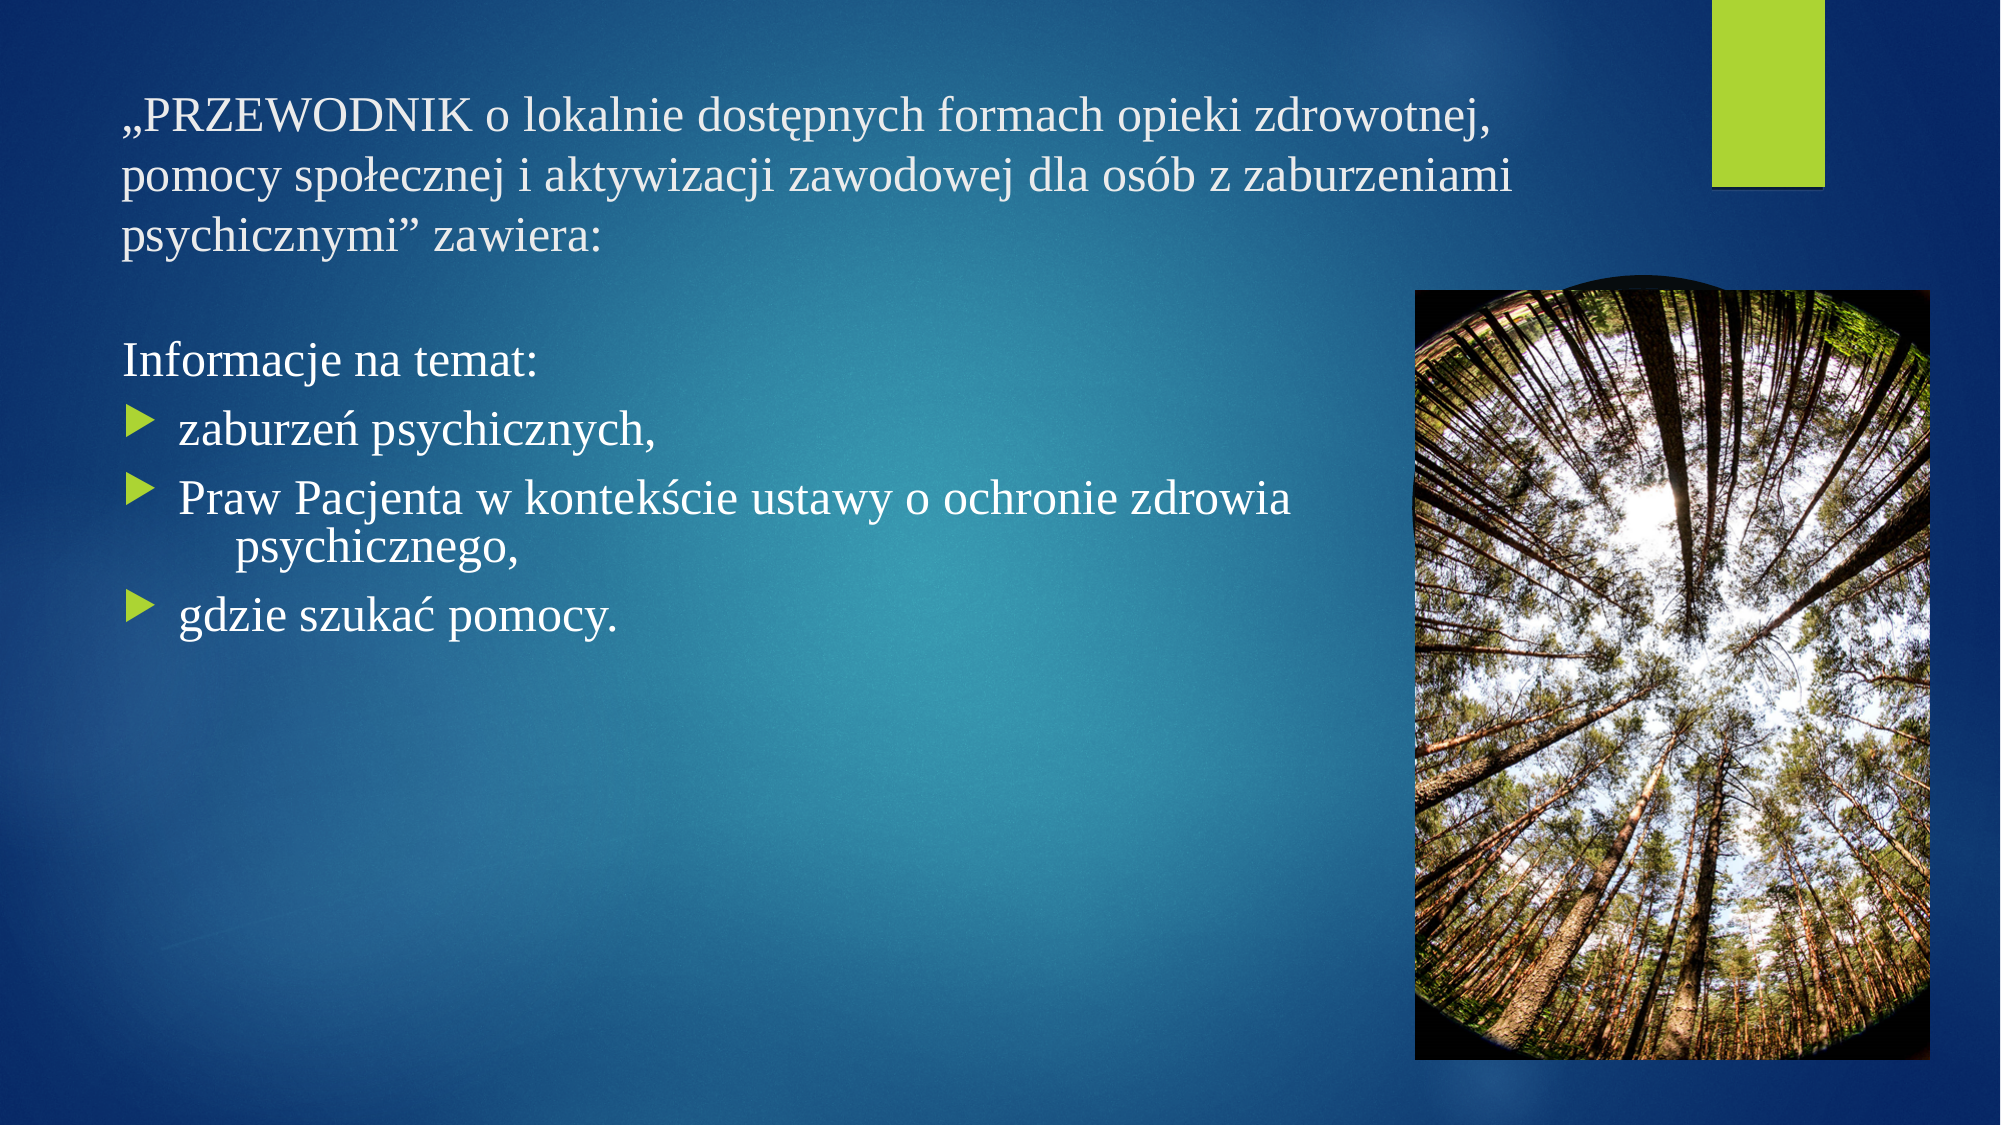

# „PRZEWODNIK o lokalnie dostępnych formach opieki zdrowotnej, pomocy społecznej i aktywizacji zawodowej dla osób z zaburzeniami psychicznymi” zawiera:
Informacje na temat:
zaburzeń psychicznych,
Praw Pacjenta w kontekście ustawy o ochronie zdrowia psychicznego,
gdzie szukać pomocy.